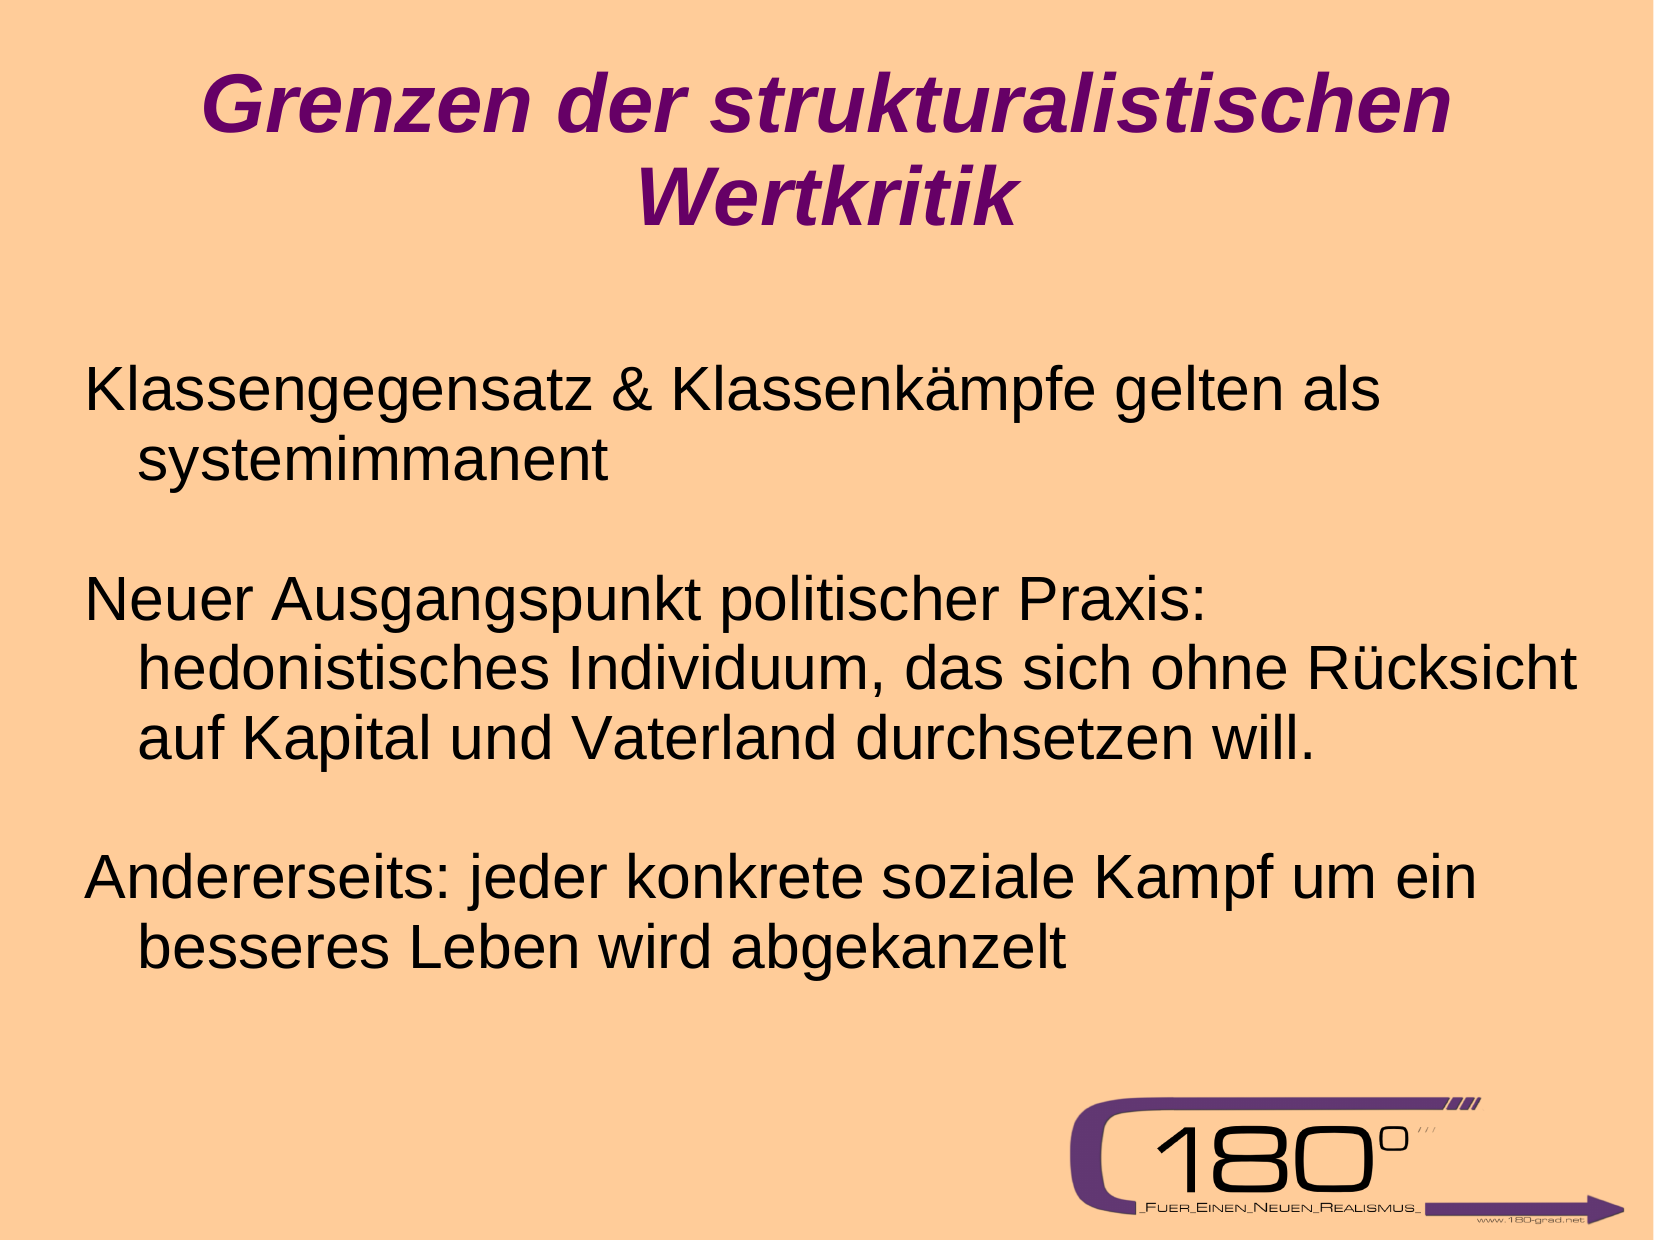

# Grenzen der strukturalistischen Wertkritik
Klassengegensatz & Klassenkämpfe gelten als systemimmanent
Neuer Ausgangspunkt politischer Praxis:
hedonistisches Individuum, das sich ohne Rücksicht auf Kapital und Vaterland durchsetzen will.
Andererseits: jeder konkrete soziale Kampf um ein besseres Leben wird abgekanzelt